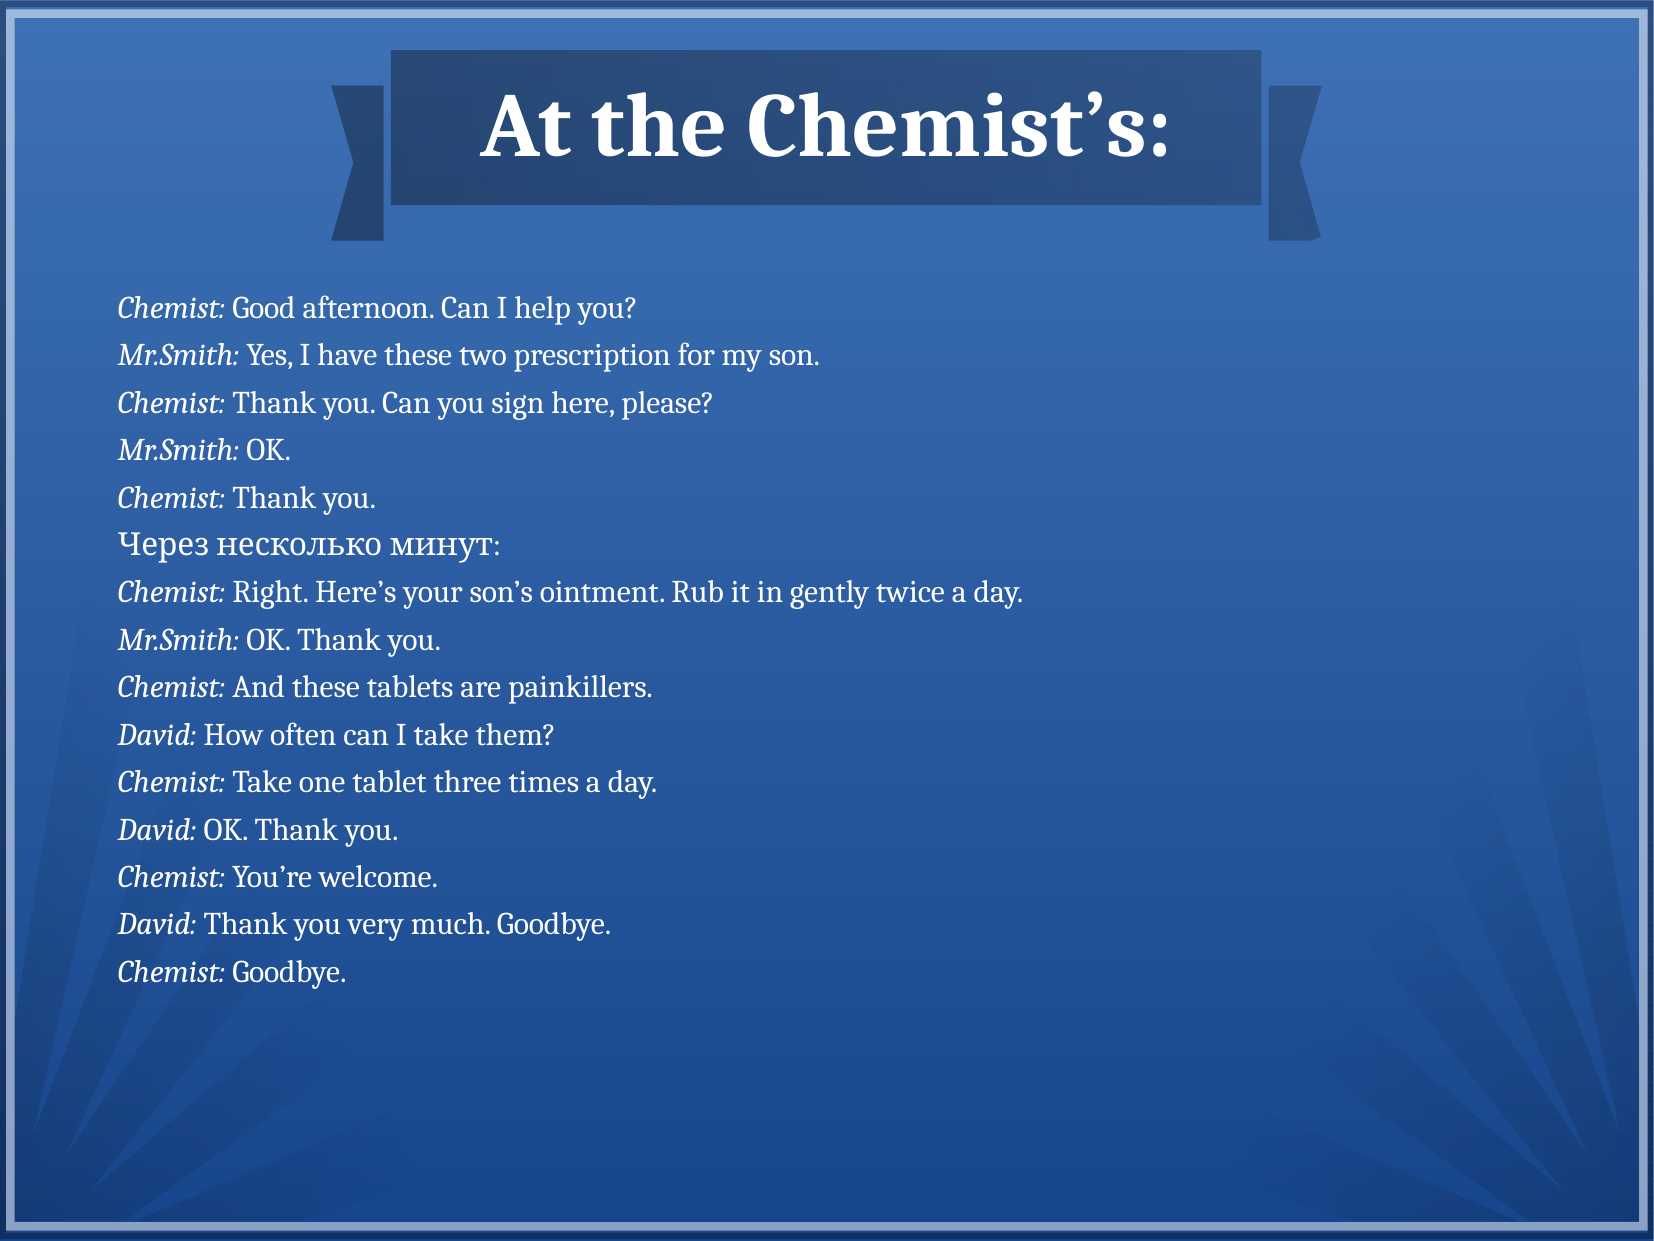

# At the Chemist’s:
 Chemist: Good afternoon. Can I help you?
 Mr.Smith: Yes, I have these two prescription for my son.
 Chemist: Thank you. Can you sign here, please?
 Mr.Smith: OK.
 Chemist: Thank you.
 Через несколько минут:
 Chemist: Right. Here’s your son’s ointment. Rub it in gently twice a day.
 Mr.Smith: OK. Thank you.
 Chemist: And these tablets are painkillers.
 David: How often can I take them?
 Chemist: Take one tablet three times a day.
 David: OK. Thank you.
 Chemist: You’re welcome.
 David: Thank you very much. Goodbye.
 Chemist: Goodbye.